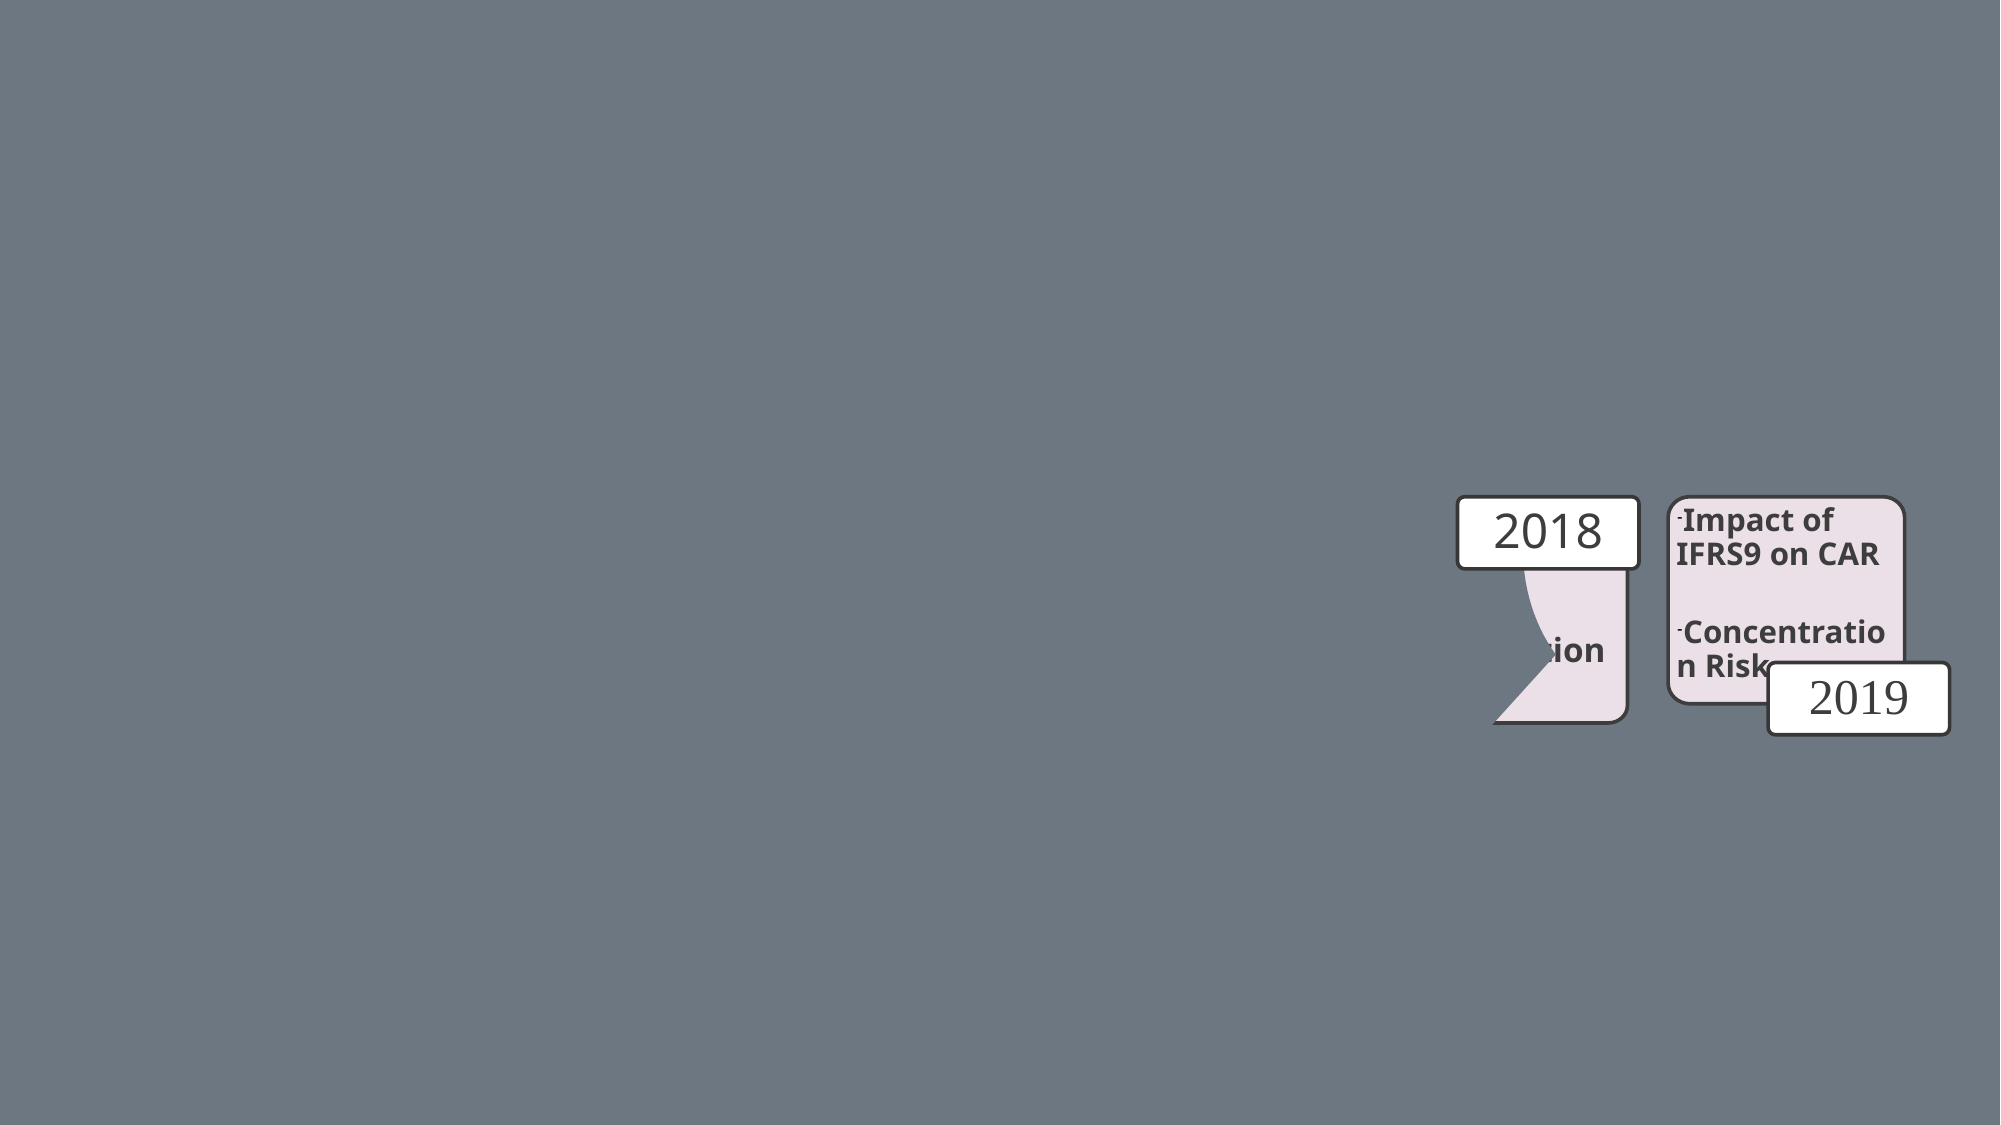

# Basel implementation Basel & CBE’S REGULATORY DEVELOPMENTS
2012
2018
Impact of IFRS9 on CAR
Concentration Risk
2016
Domestic Systemically Important Banks “D-SIBs”
Minimum Capital requirement and improving quality of own funds
First board decree according to Basel I
Capital Conservation Buffer
Liquidity Risk
ICAAP
IRRBB regulations
Leverage ratio
2019
1991
2015
2017
Central Bank of Egypt